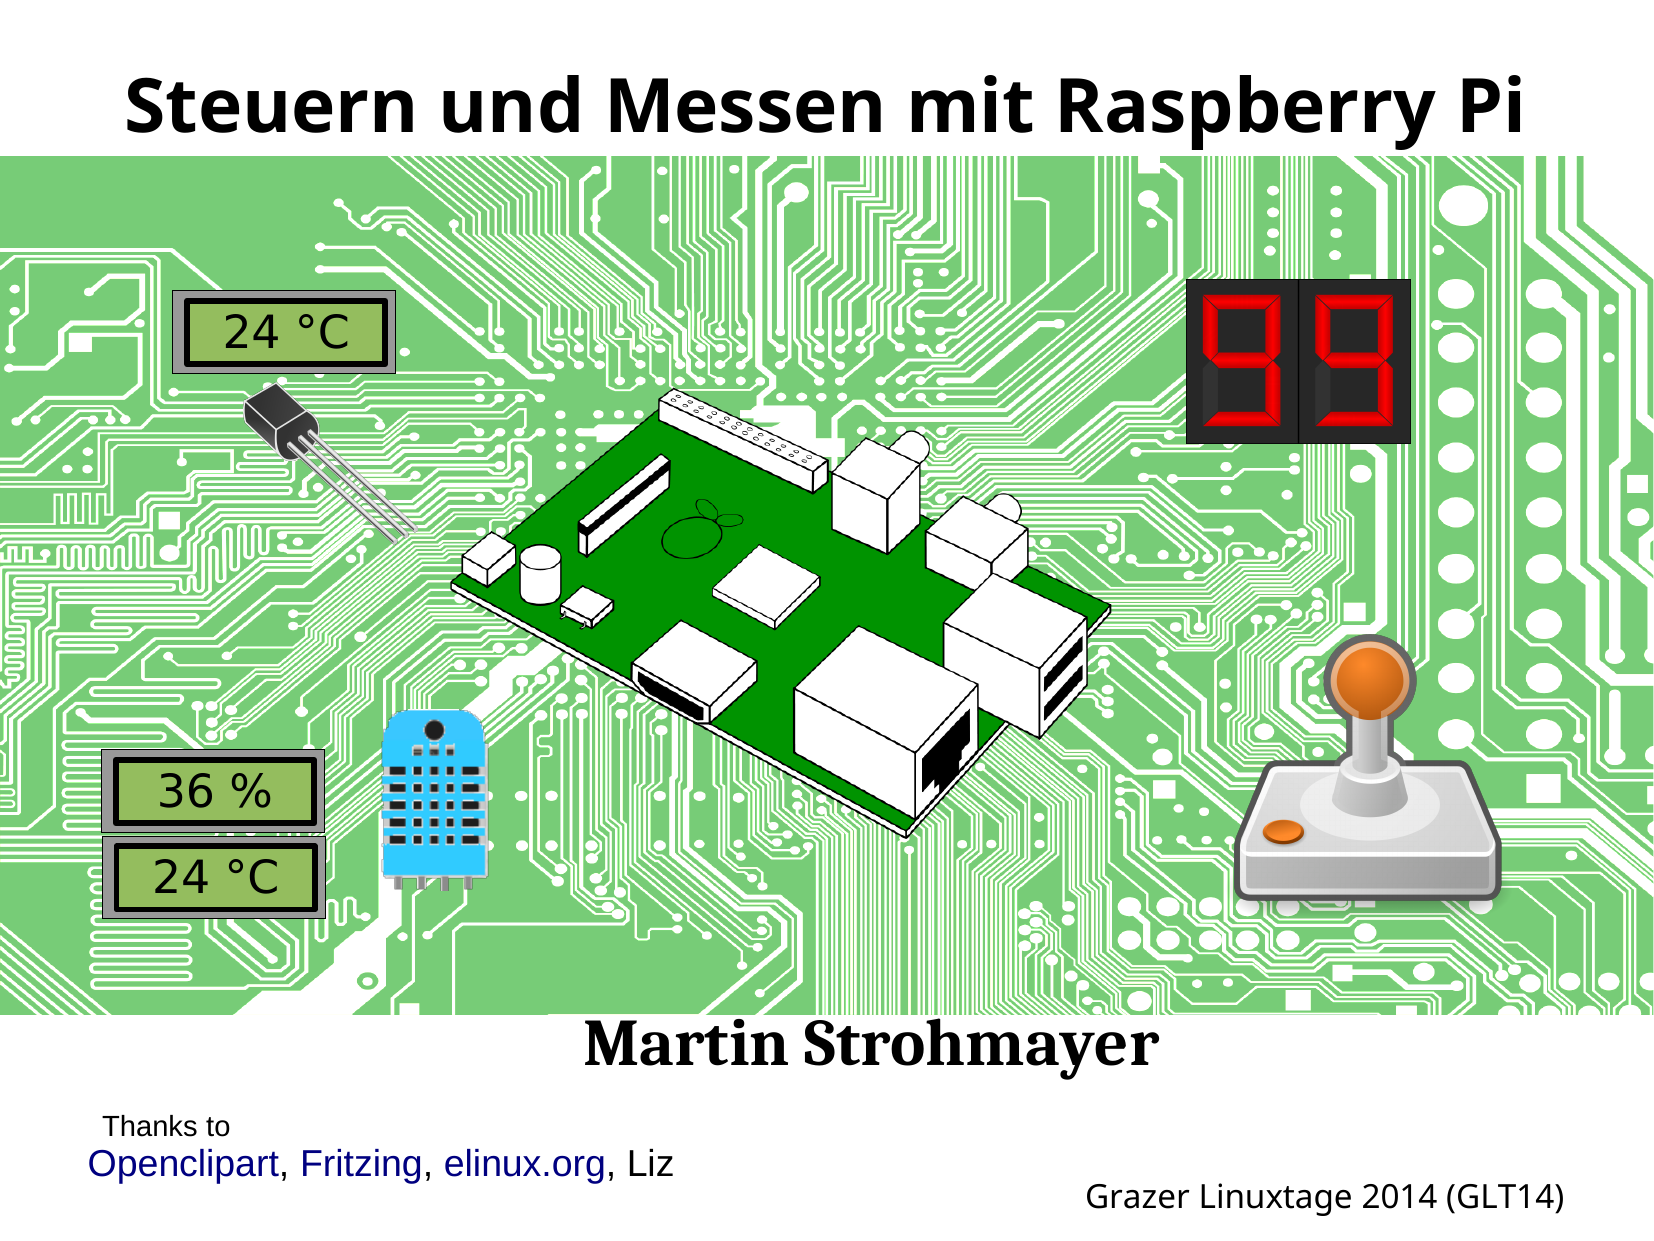

# Steuern und Messen mit Raspberry Pi
24 °C
36 %
24 °C
Martin Strohmayer
Grazer Linuxtage 2014 (GLT14)
Thanks to
Openclipart, Fritzing, elinux.org, Liz